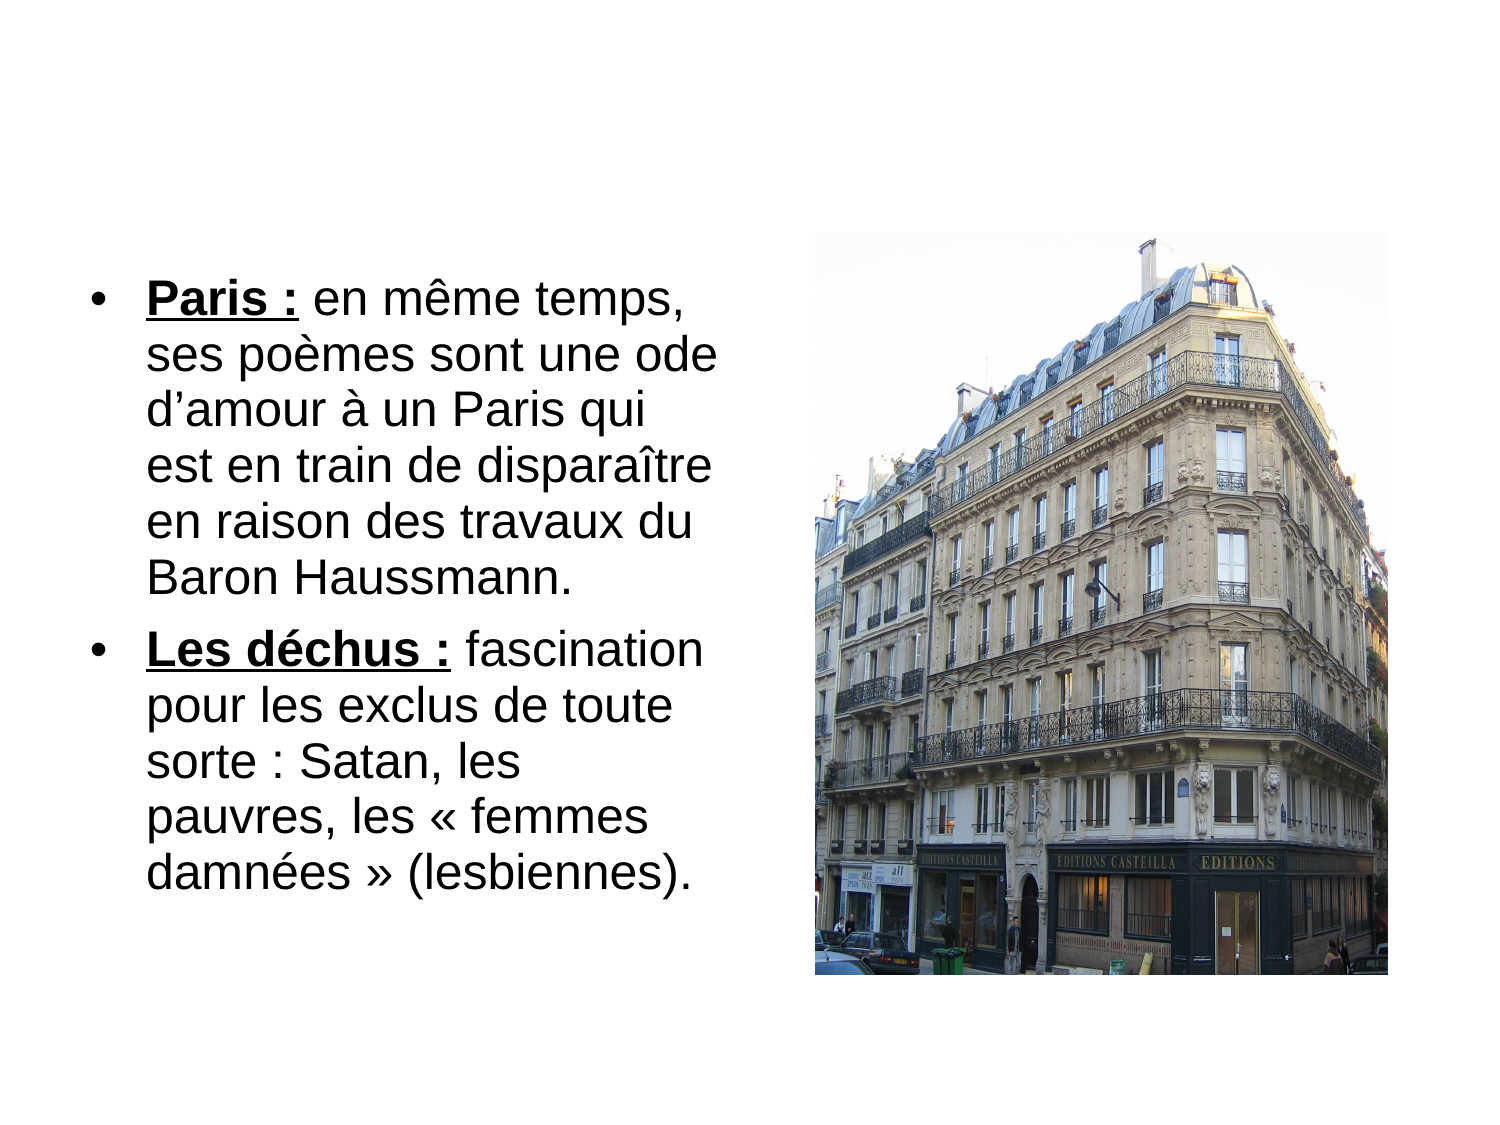

# Paris : en même temps, ses poèmes sont une ode d’amour à un Paris qui est en train de disparaître en raison des travaux du Baron Haussmann.
Les déchus : fascination pour les exclus de toute sorte : Satan, les pauvres, les « femmes damnées » (lesbiennes).